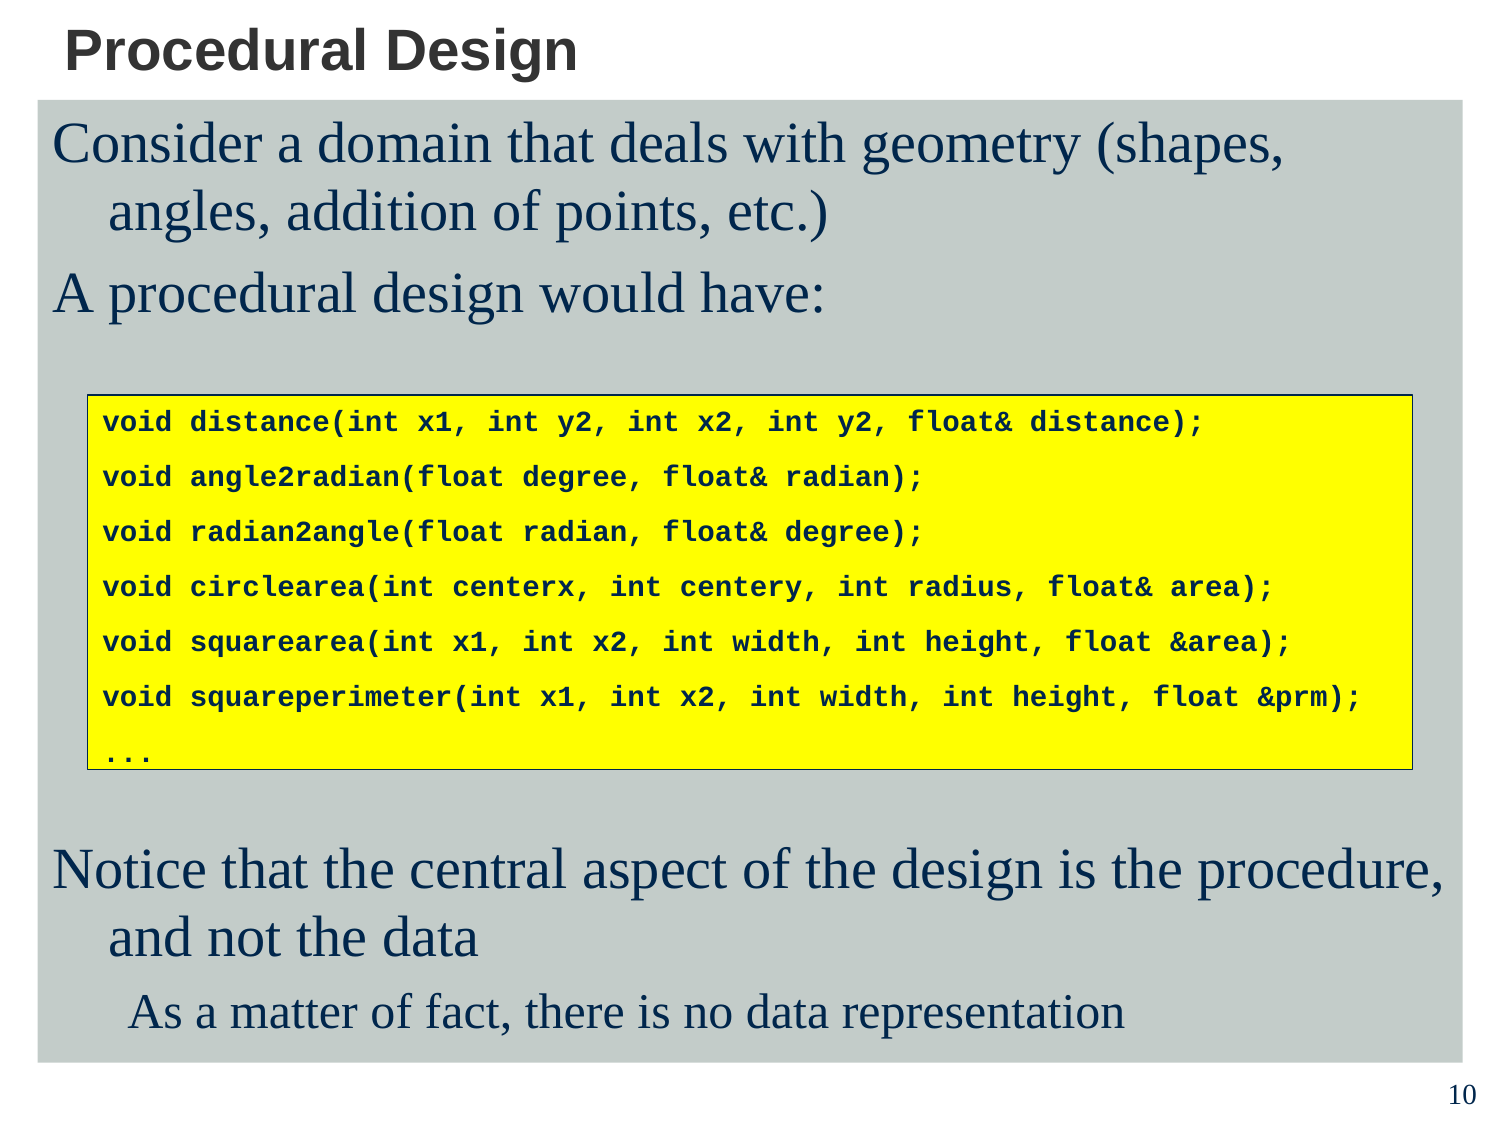

# Procedural Design
Consider a domain that deals with geometry (shapes, angles, addition of points, etc.)
A procedural design would have:
Notice that the central aspect of the design is the procedure, and not the data
As a matter of fact, there is no data representation
void distance(int x1, int y2, int x2, int y2, float& distance);
void angle2radian(float degree, float& radian);
void radian2angle(float radian, float& degree);
void circlearea(int centerx, int centery, int radius, float& area);
void squarearea(int x1, int x2, int width, int height, float &area);
void squareperimeter(int x1, int x2, int width, int height, float &prm);
...